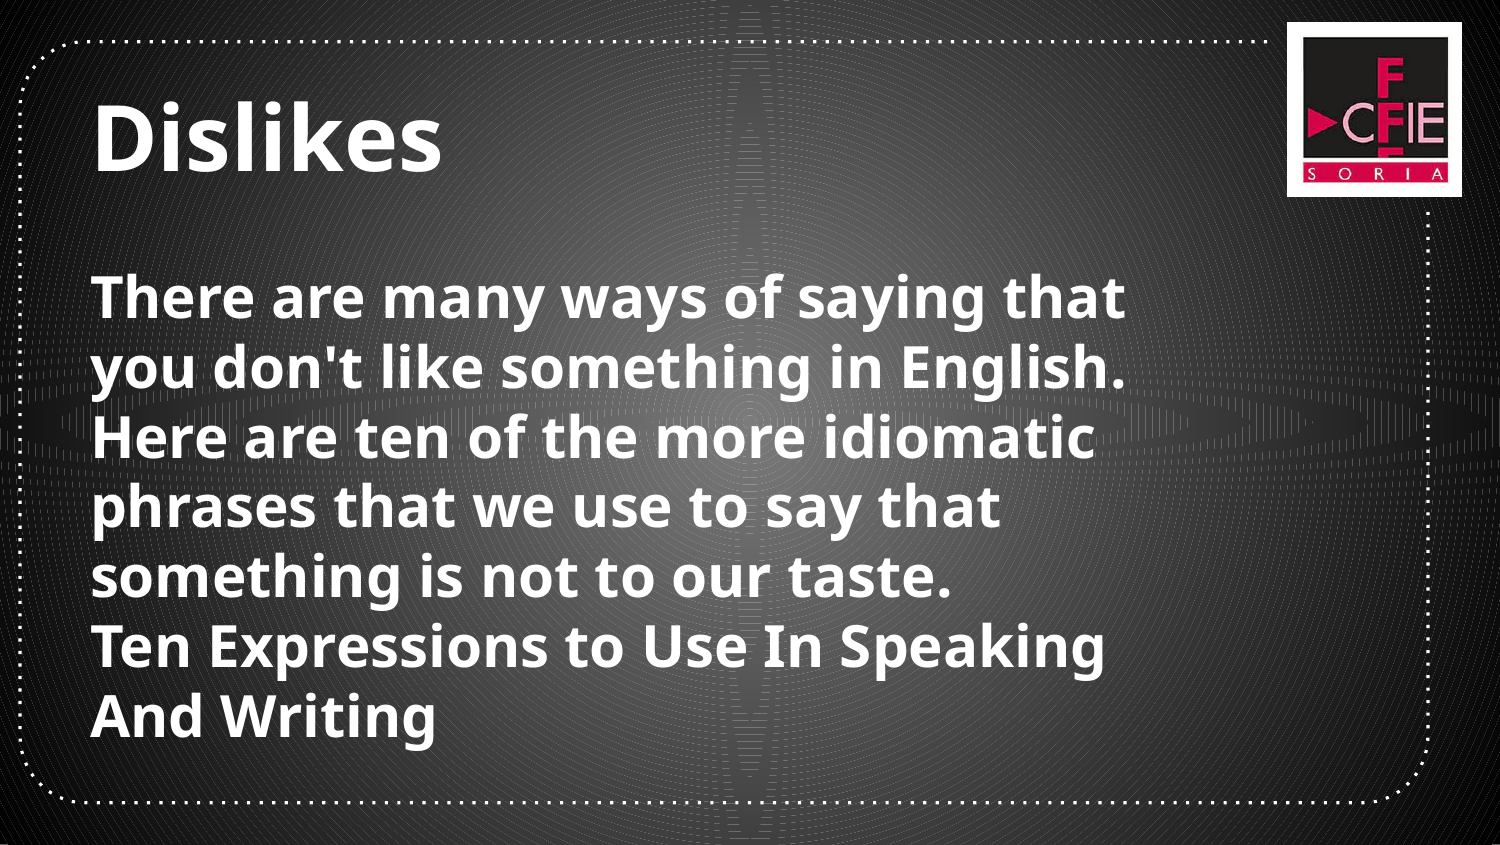

Dislikes
There are many ways of saying that you don't like something in English. Here are ten of the more idiomatic phrases that we use to say that something is not to our taste.
Ten Expressions to Use In Speaking And Writing